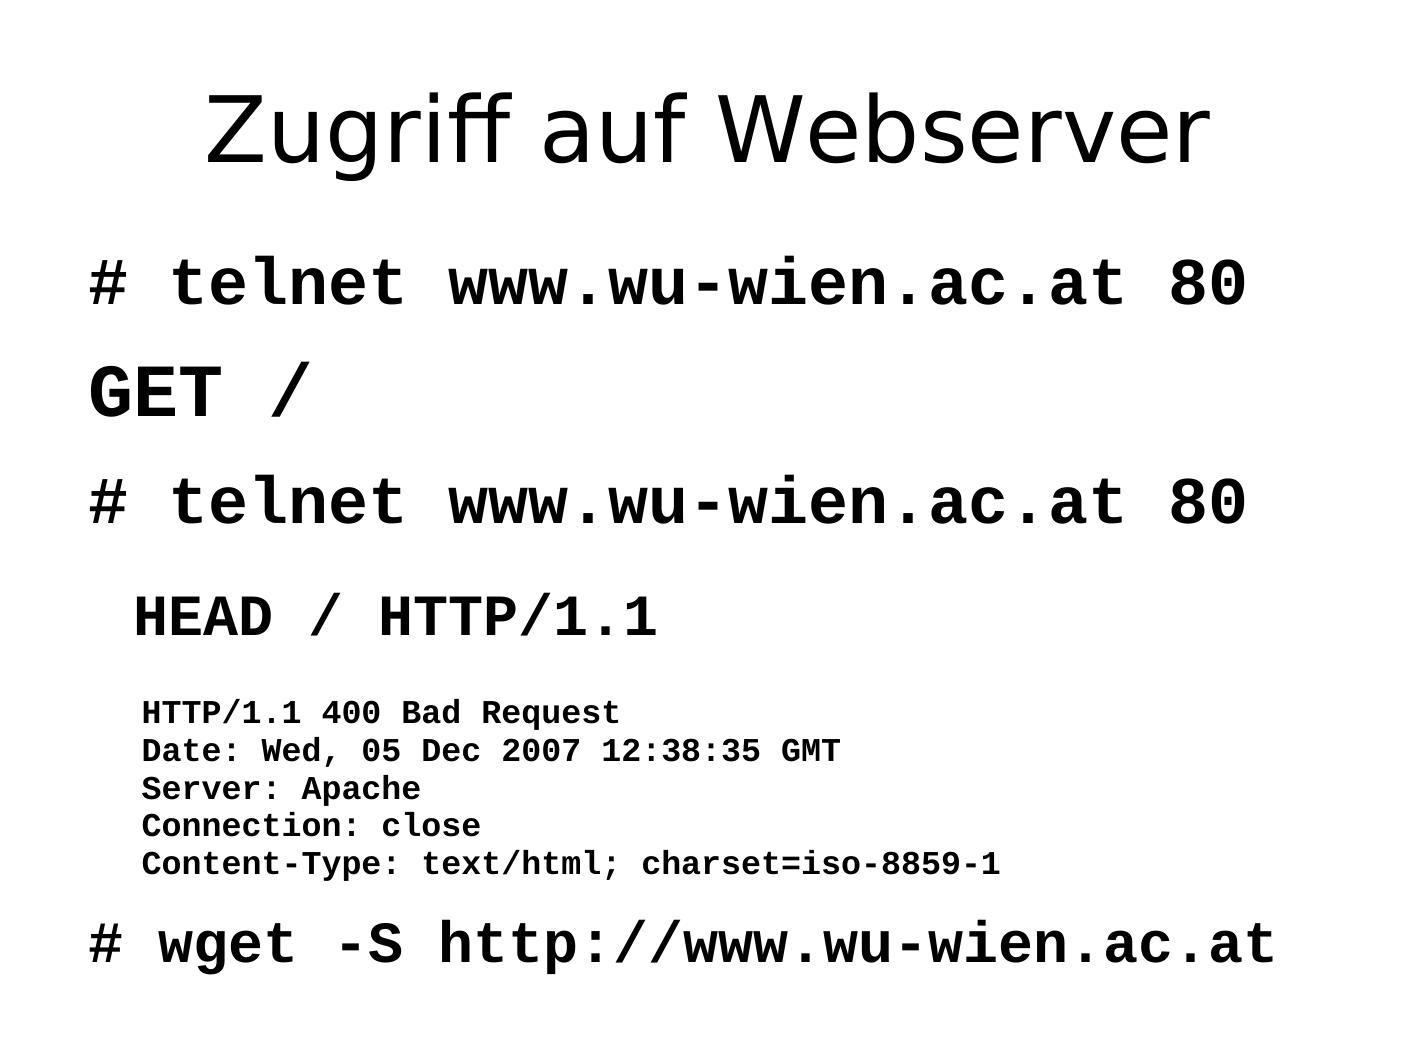

# Zugriff auf Webserver
# telnet www.wu-wien.ac.at 80
GET /
# telnet www.wu-wien.ac.at 80
 HEAD / HTTP/1.1
HTTP/1.1 400 Bad Request
Date: Wed, 05 Dec 2007 12:38:35 GMT
Server: Apache
Connection: close
Content-Type: text/html; charset=iso-8859-1
# wget -S http://www.wu-wien.ac.at